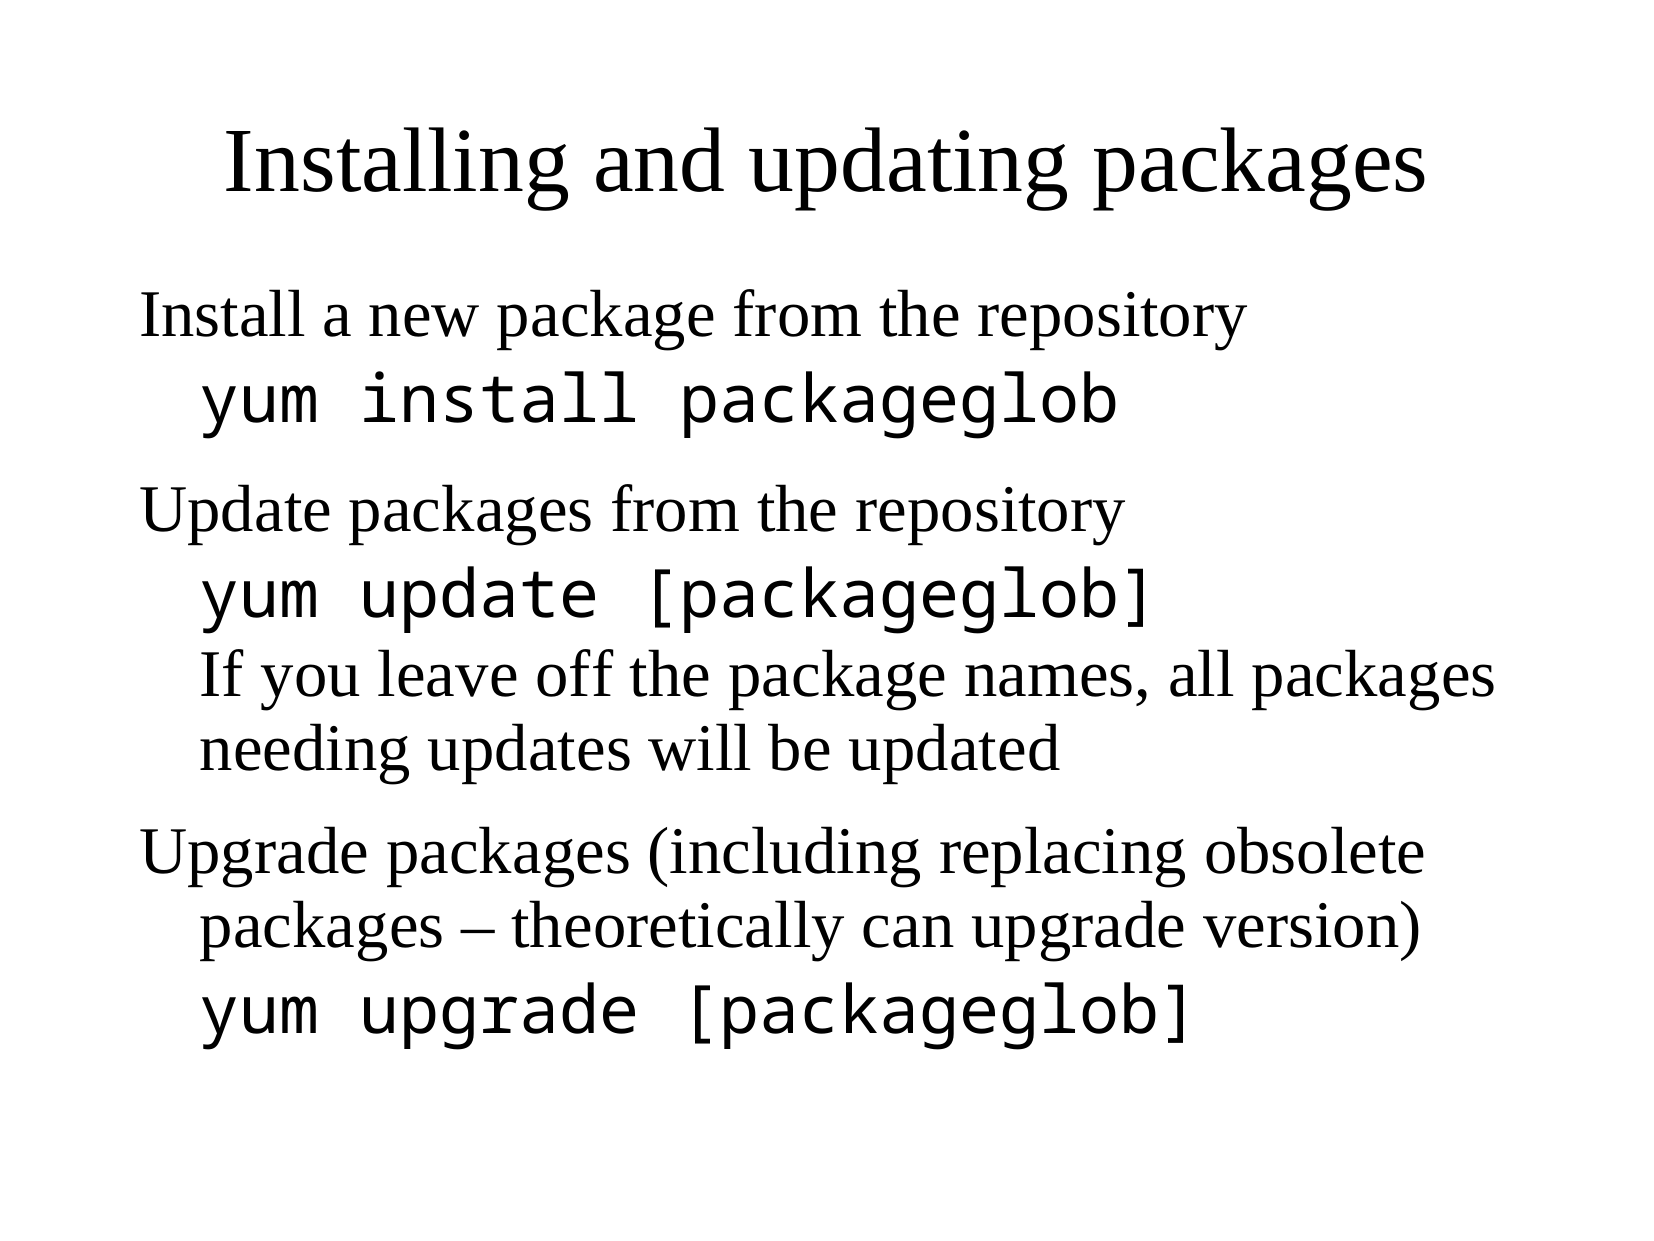

# Installing and updating packages
Install a new package from the repository
yum install packageglob
Update packages from the repository
yum update [packageglob]
If you leave off the package names, all packages needing updates will be updated
Upgrade packages (including replacing obsolete packages – theoretically can upgrade version)
yum upgrade [packageglob]